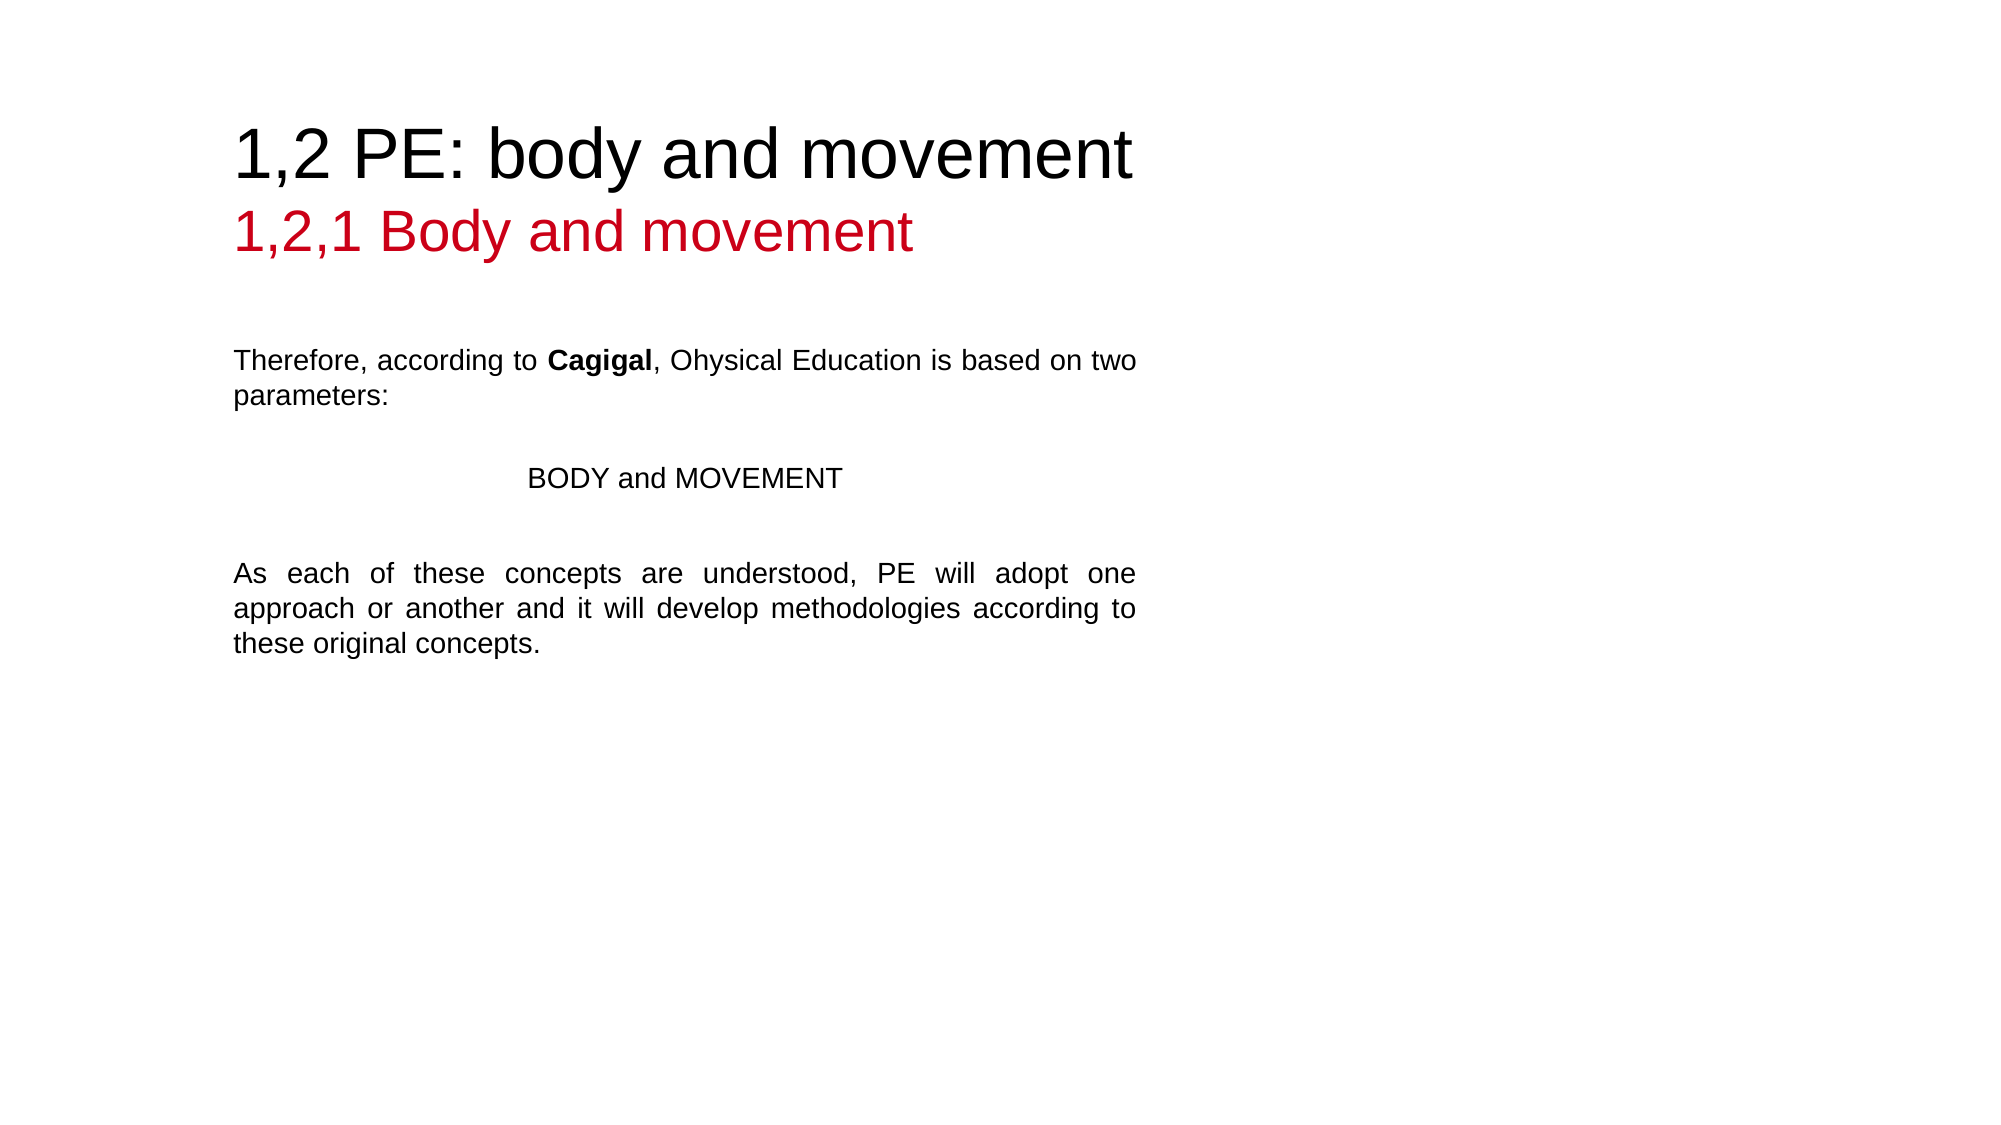

#
1,2 PE: body and movement
1,2,1 Body and movement
Therefore, according to Cagigal, Ohysical Education is based on two parameters:
BODY and MOVEMENT
As each of these concepts are understood, PE will adopt one approach or another and it will develop methodologies according to these original concepts.